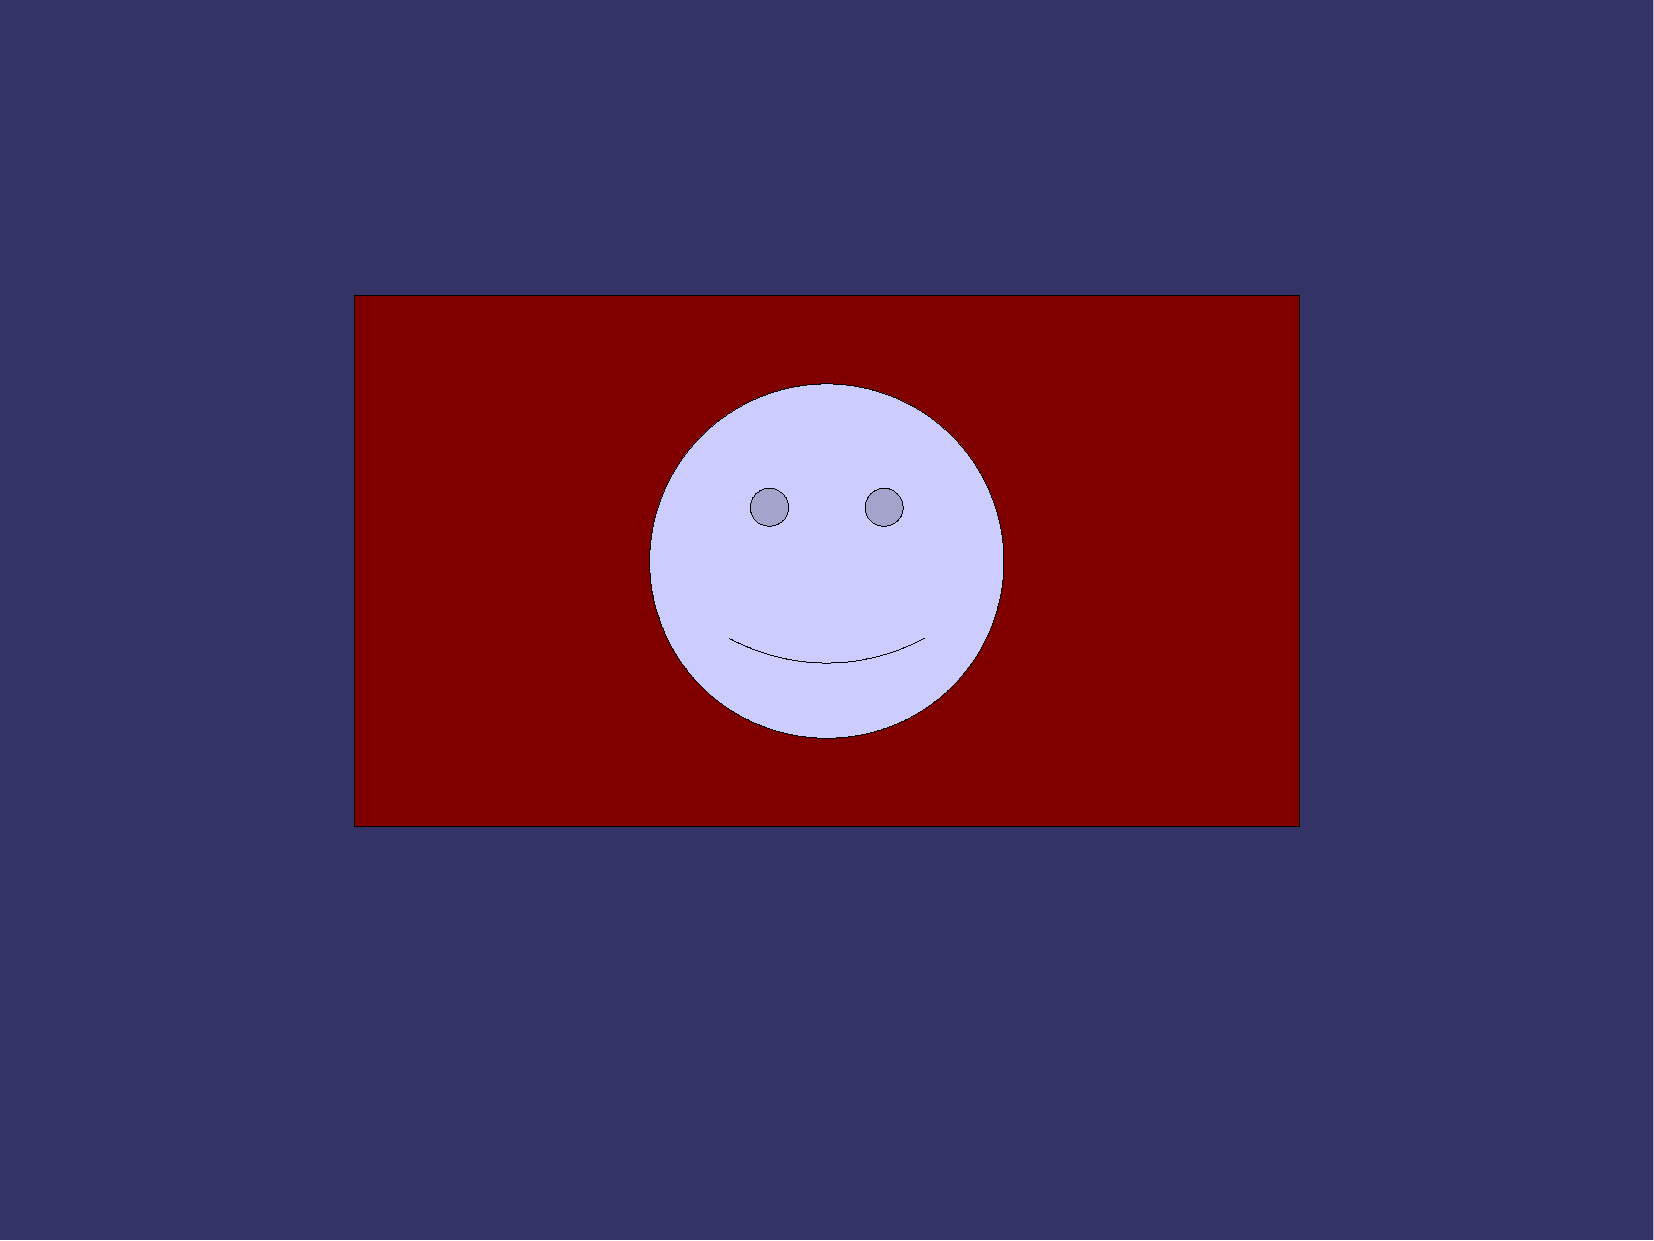

Zopakujte si, co jste se naučili, a vyplňte pracovní list.